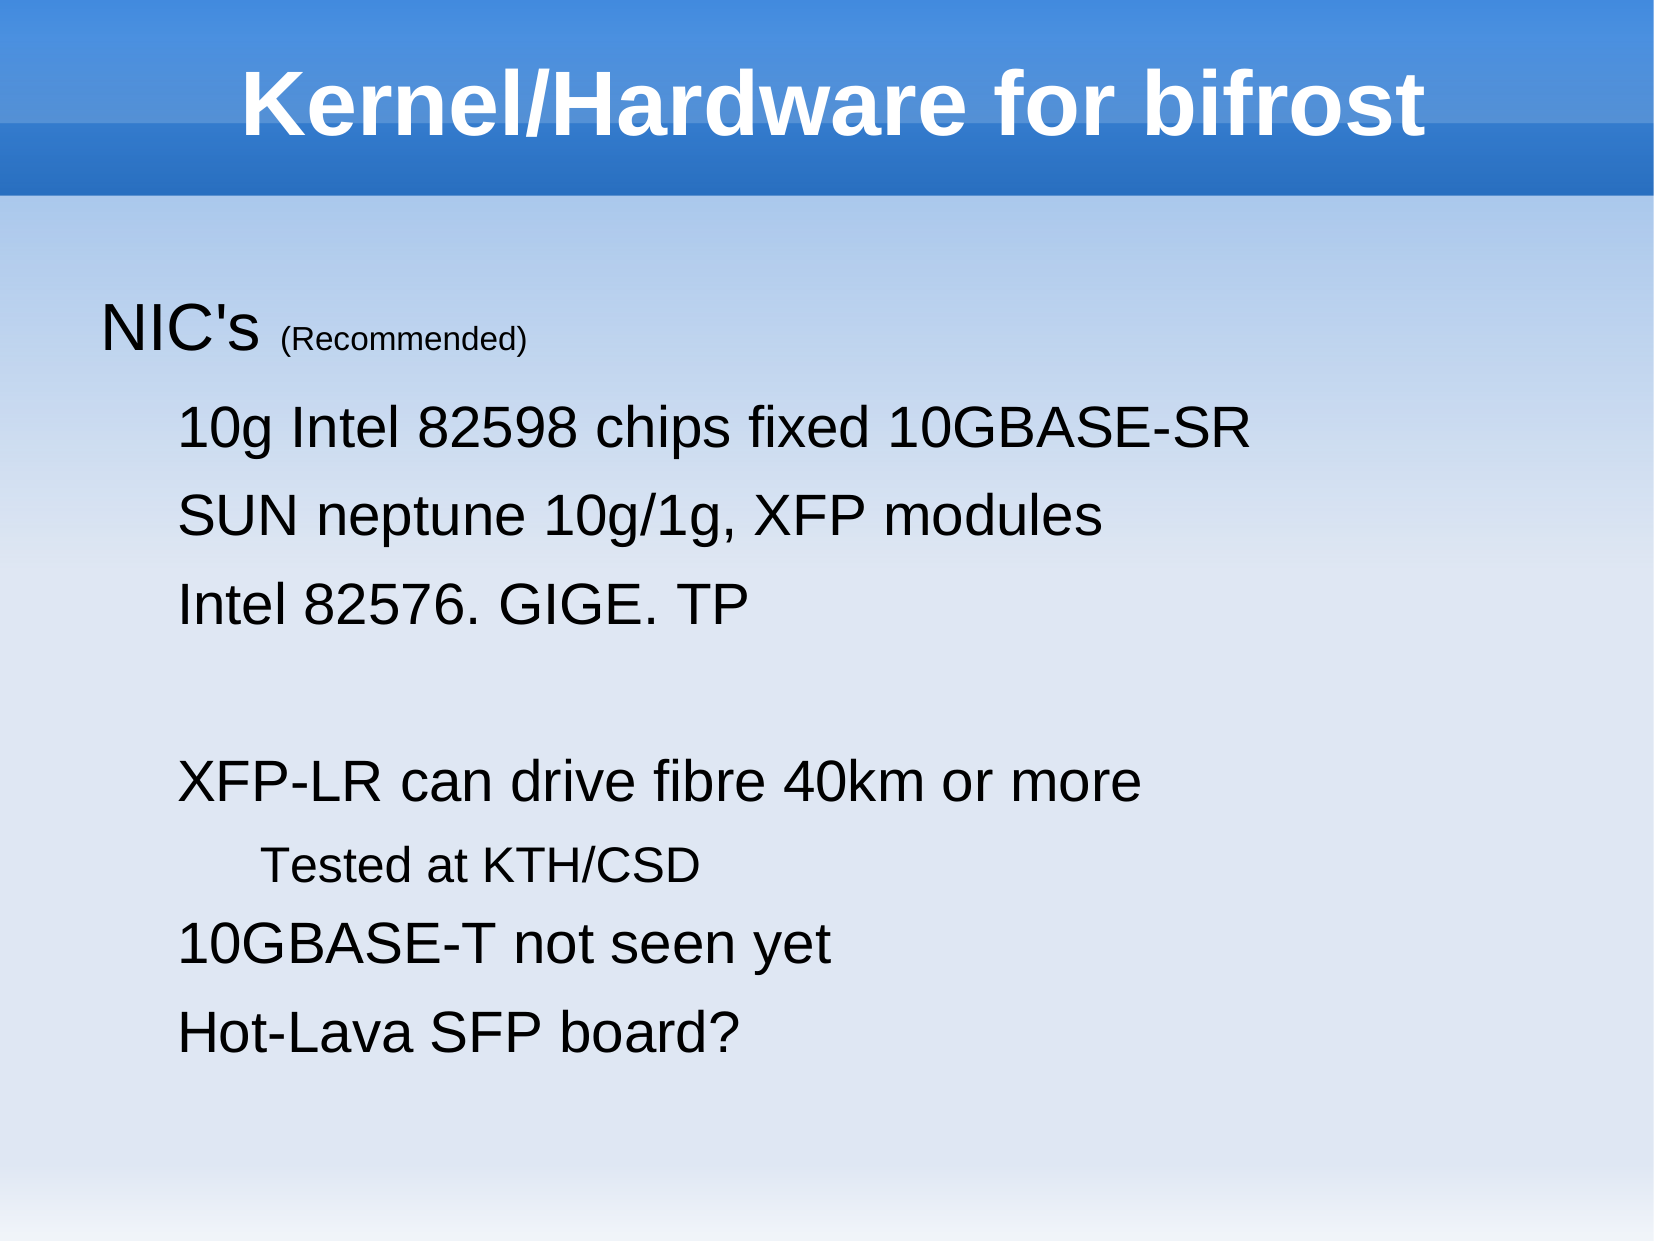

# Kernel/Hardware for bifrost
NIC's (Recommended)
10g Intel 82598 chips fixed 10GBASE-SR
SUN neptune 10g/1g, XFP modules
Intel 82576. GIGE. TP
XFP-LR can drive fibre 40km or more
Tested at KTH/CSD
10GBASE-T not seen yet
Hot-Lava SFP board?